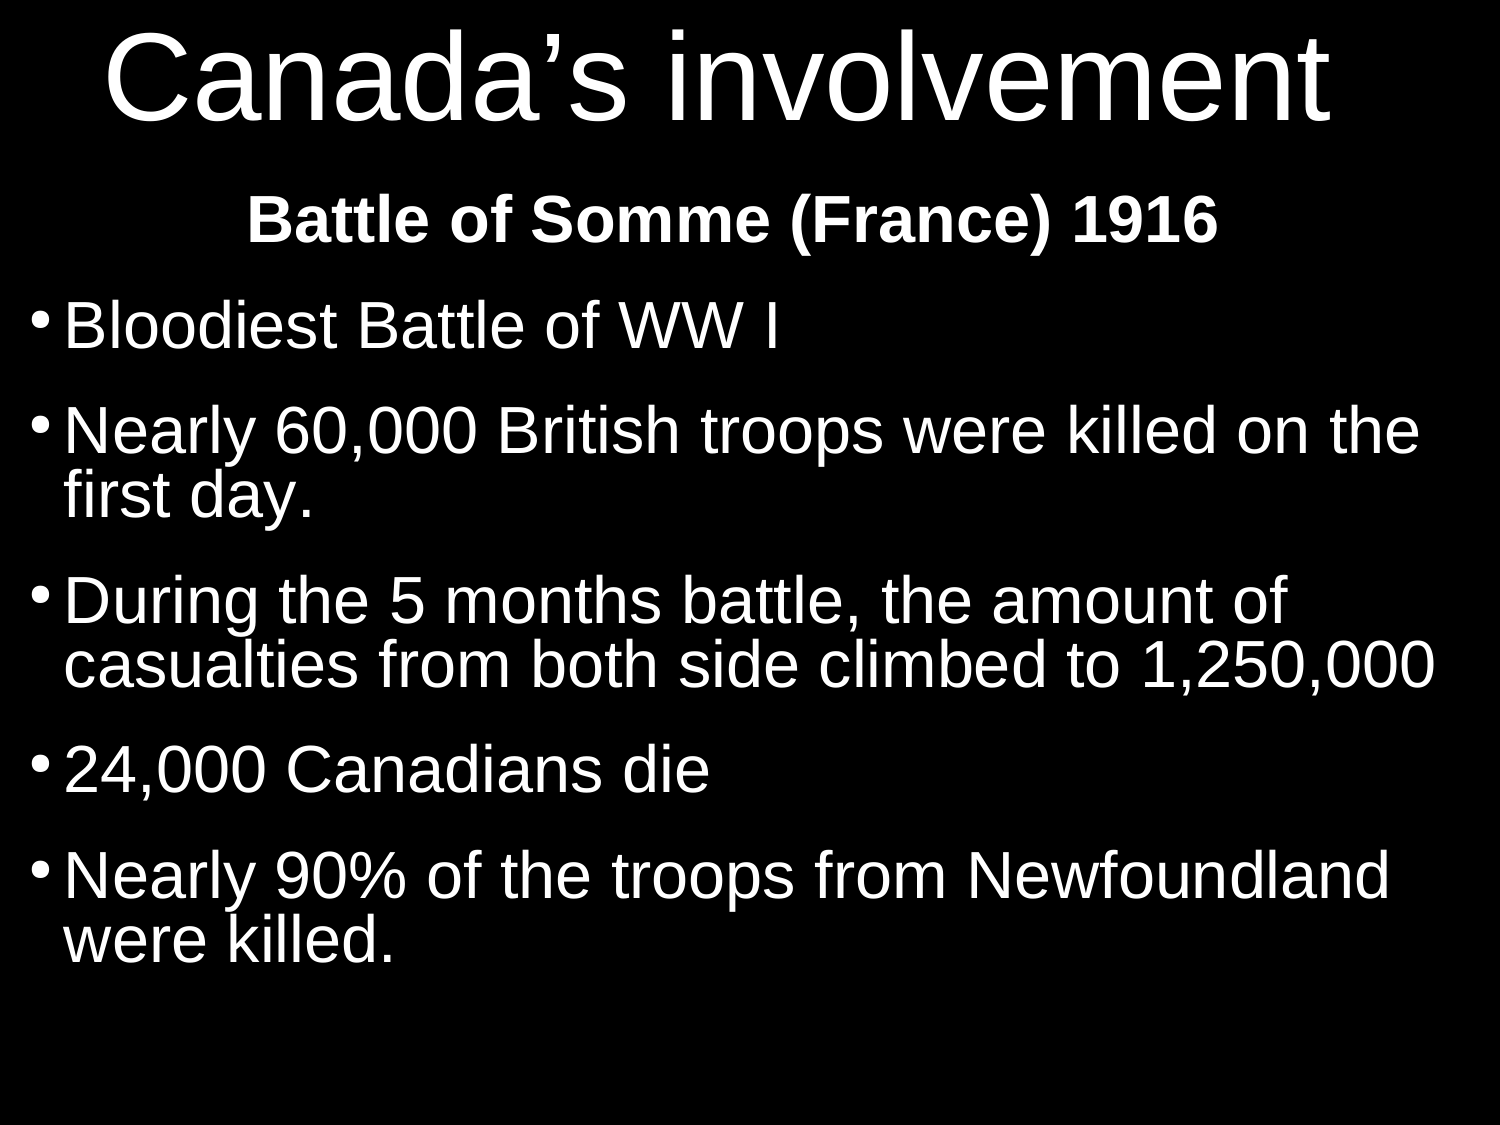

Canada’s involvement
 Battle of Somme (France) 1916
Bloodiest Battle of WW I
Nearly 60,000 British troops were killed on the first day.
During the 5 months battle, the amount of casualties from both side climbed to 1,250,000
24,000 Canadians die
Nearly 90% of the troops from Newfoundland were killed.
m